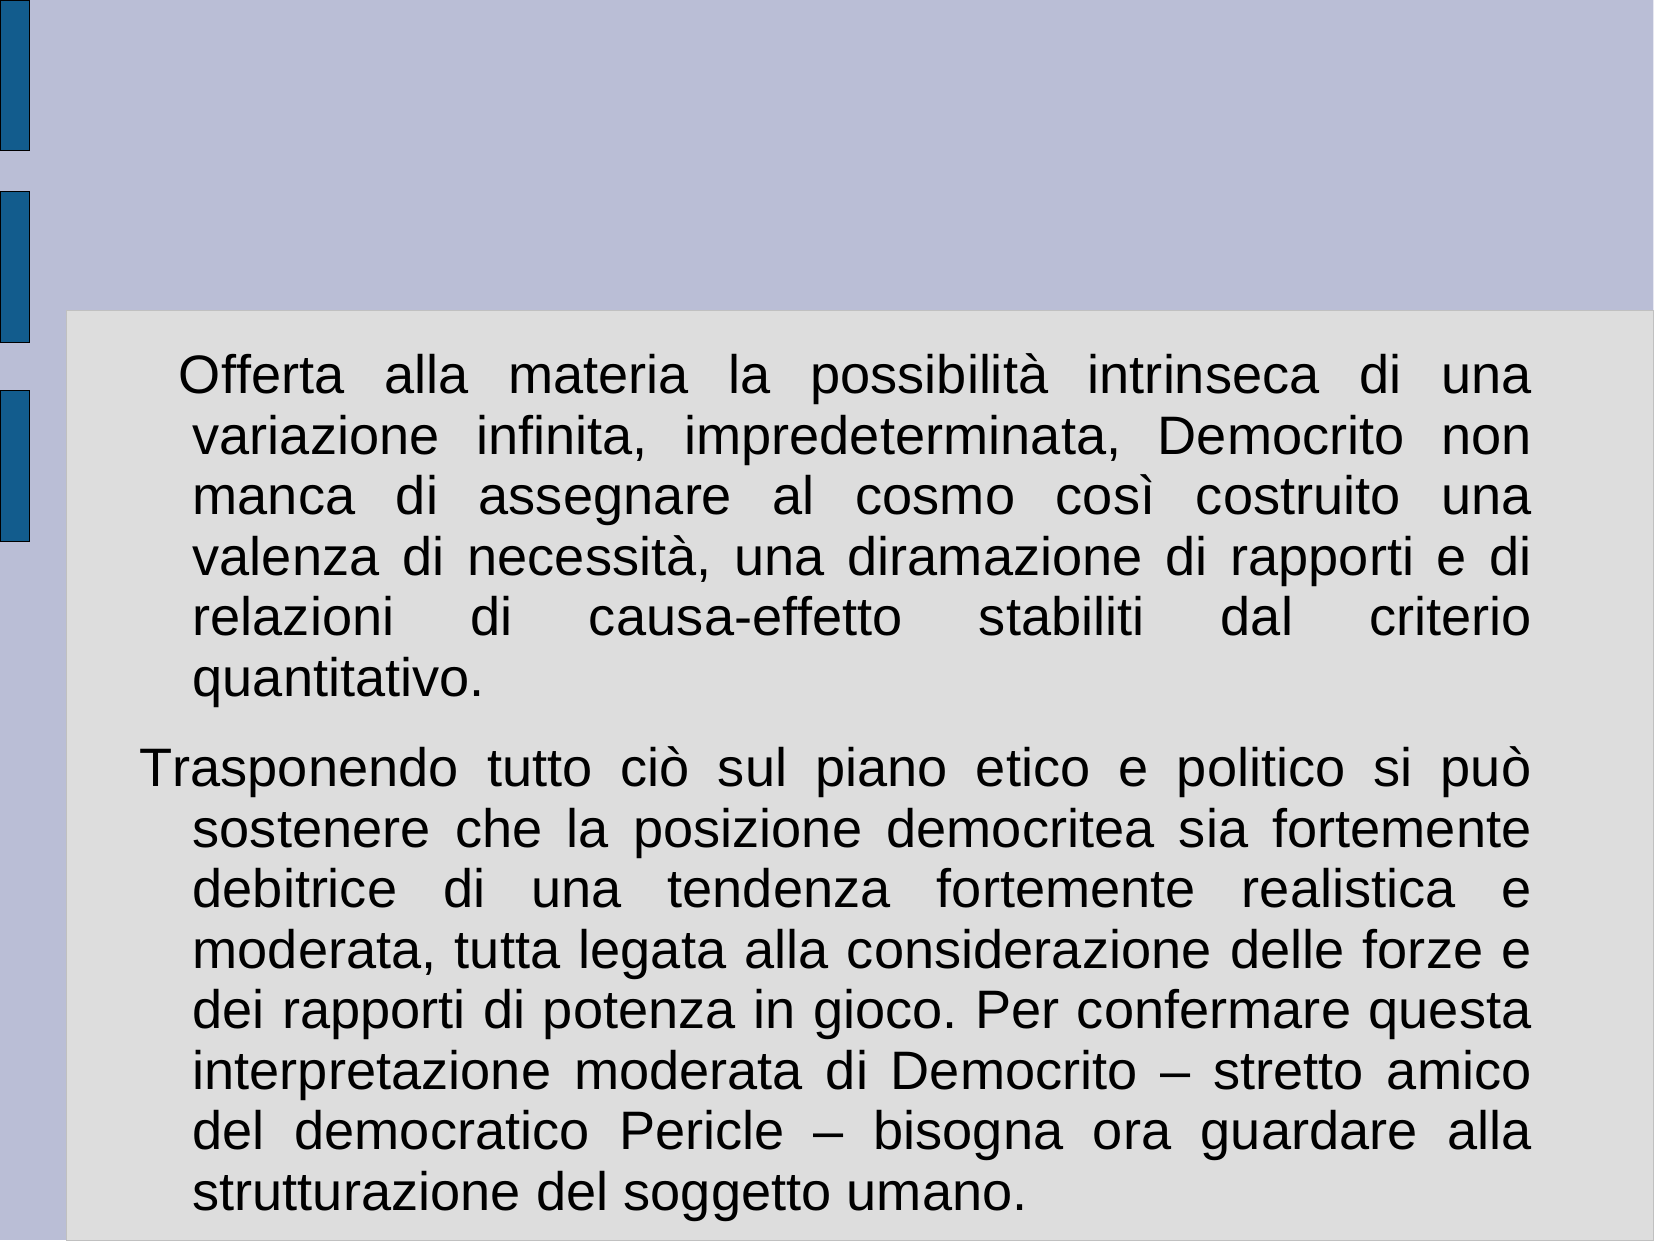

#
 Offerta alla materia la possibilità intrinseca di una variazione infinita, impredeterminata, Democrito non manca di assegnare al cosmo così costruito una valenza di necessità, una diramazione di rapporti e di relazioni di causa-effetto stabiliti dal criterio quantitativo.
Trasponendo tutto ciò sul piano etico e politico si può sostenere che la posizione democritea sia fortemente debitrice di una tendenza fortemente realistica e moderata, tutta legata alla considerazione delle forze e dei rapporti di potenza in gioco. Per confermare questa interpretazione moderata di Democrito – stretto amico del democratico Pericle – bisogna ora guardare alla strutturazione del soggetto umano.